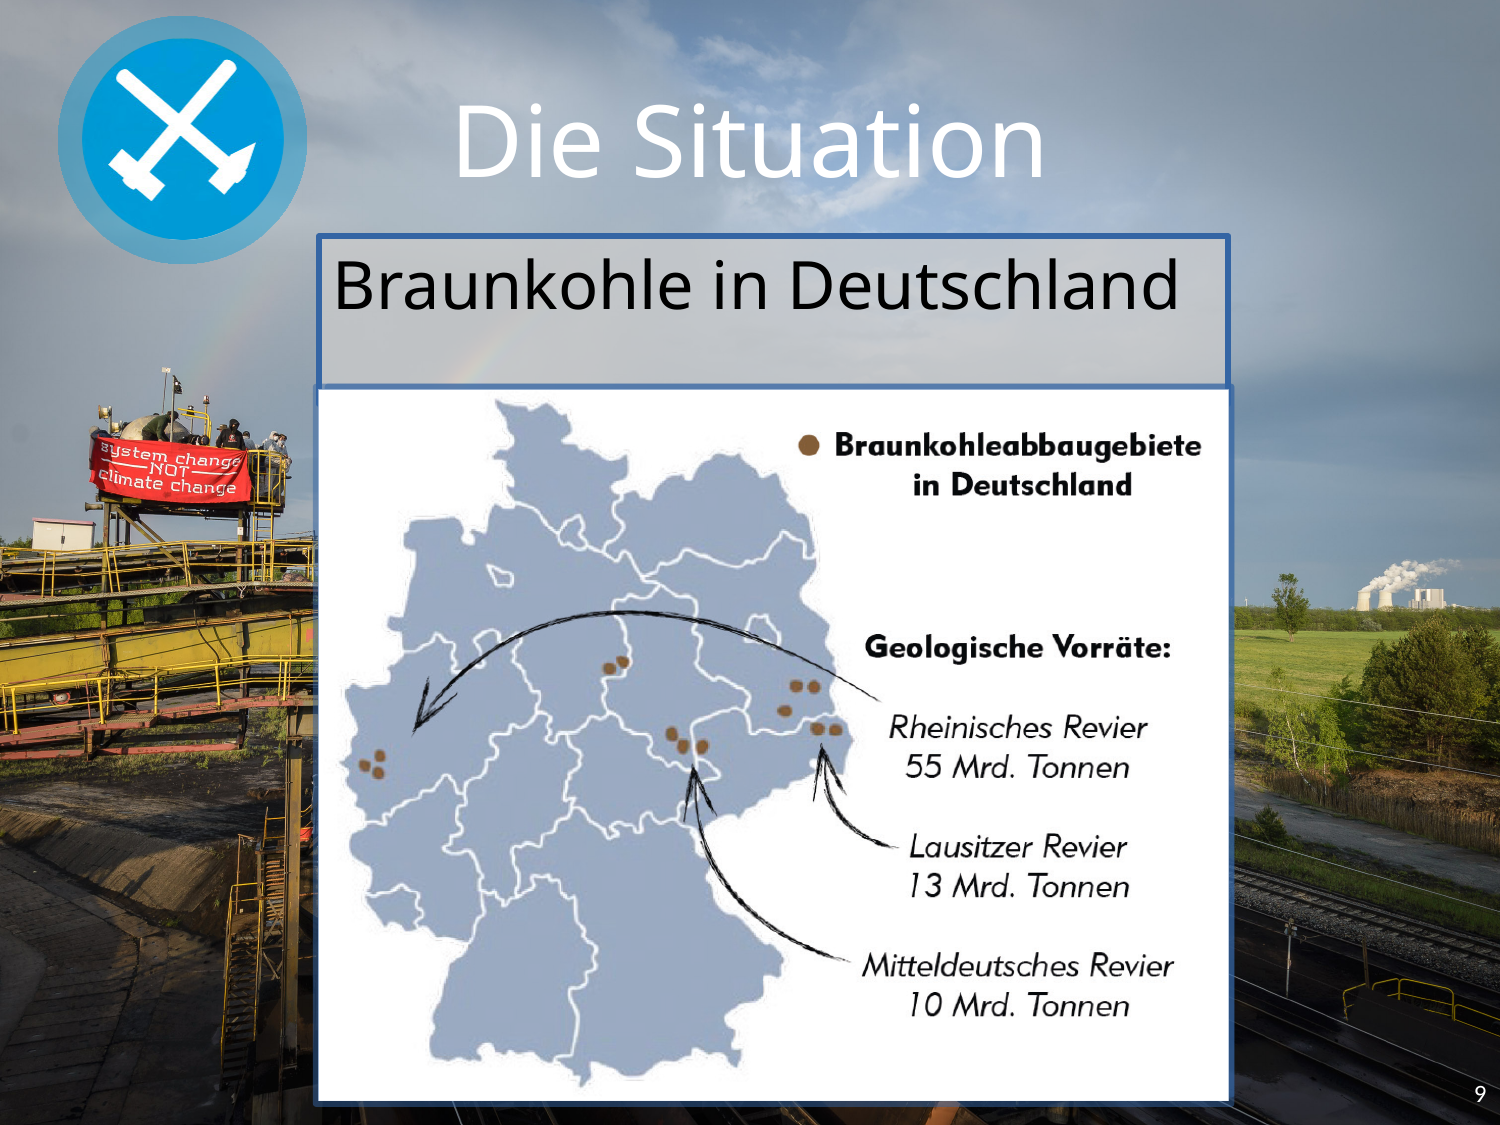

# Die Situation
Braunkohle in Deutschland
9